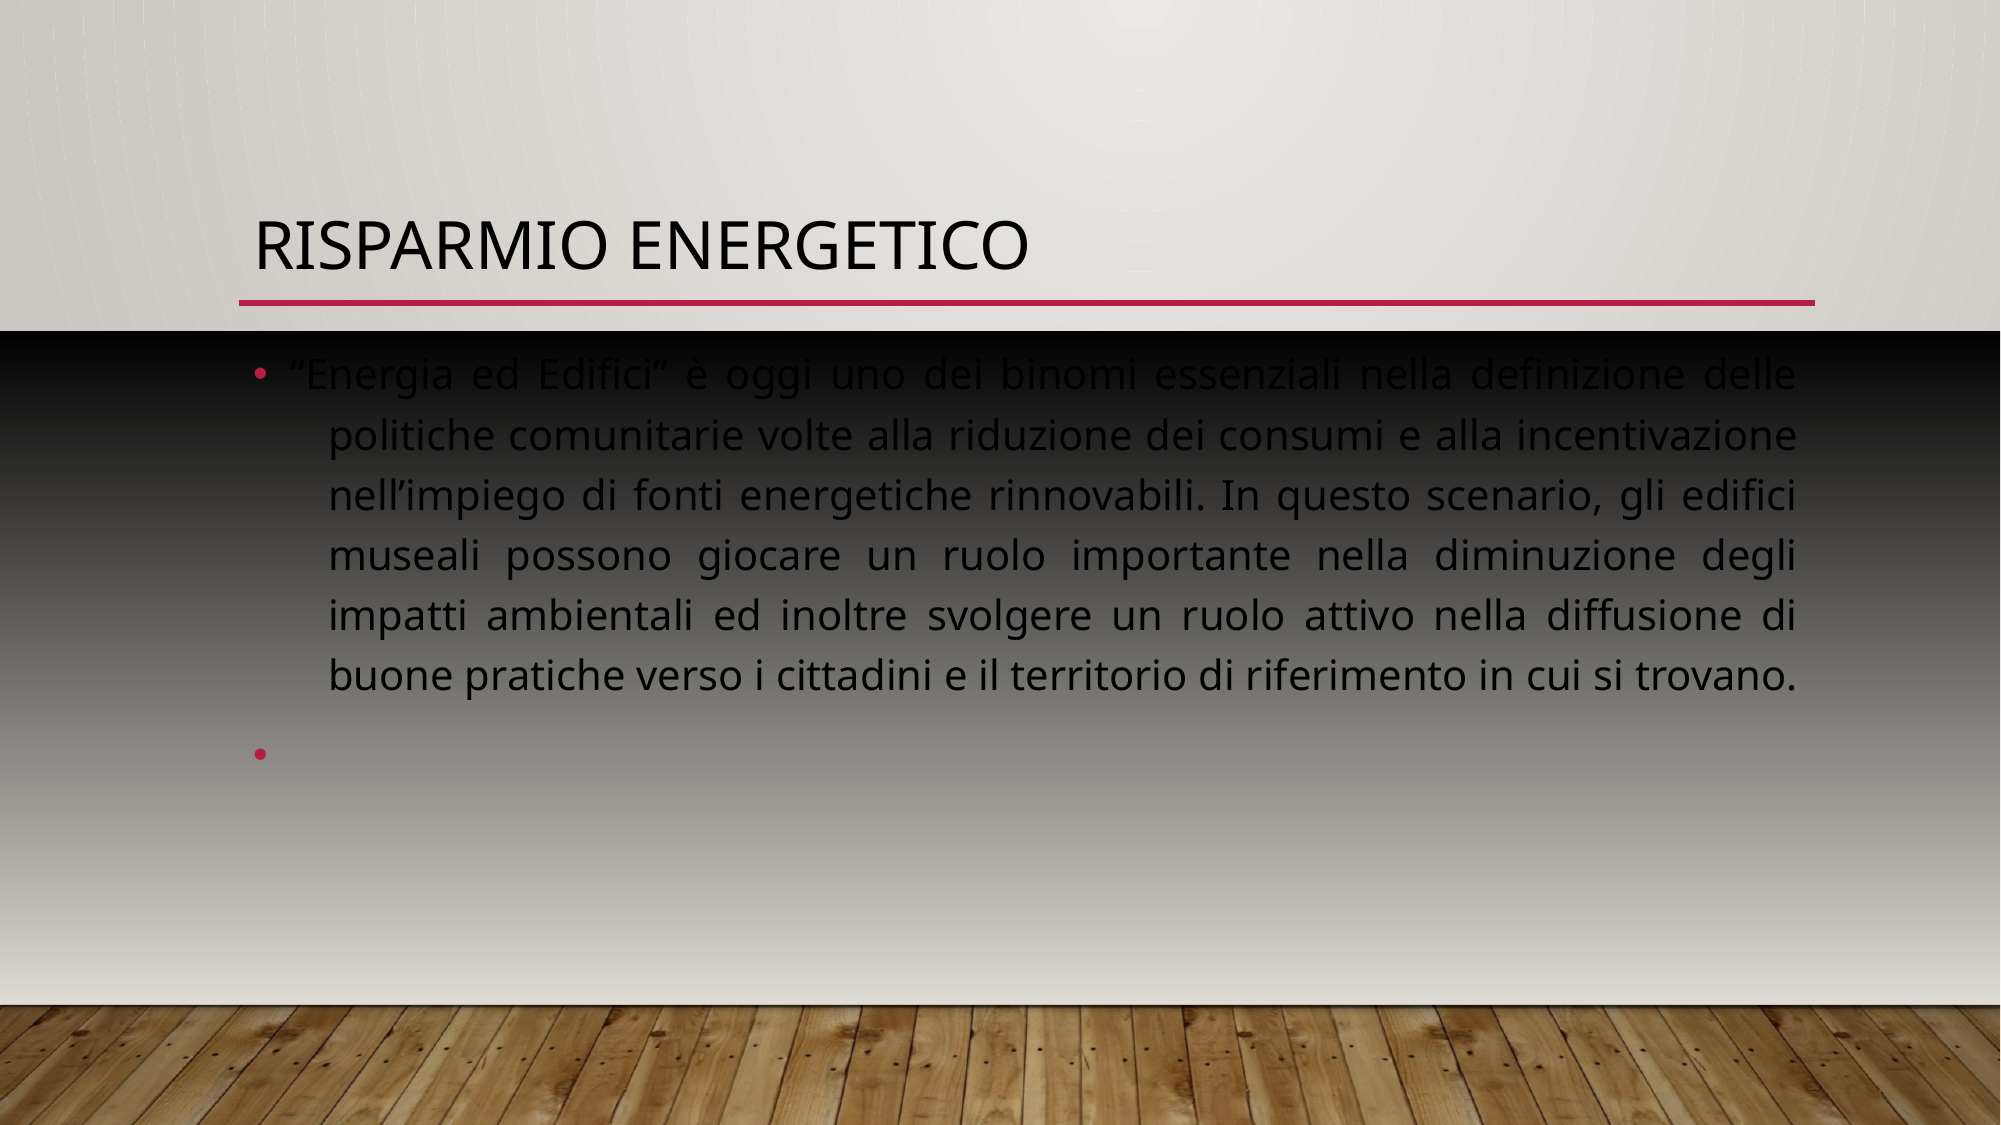

# Risparmio energetico
“Energia ed Edifici” è oggi uno dei binomi essenziali nella definizione delle politiche comunitarie volte alla riduzione dei consumi e alla incentivazione nell’impiego di fonti energetiche rinnovabili. In questo scenario, gli edifici museali possono giocare un ruolo importante nella diminuzione degli impatti ambientali ed inoltre svolgere un ruolo attivo nella diffusione di buone pratiche verso i cittadini e il territorio di riferimento in cui si trovano.